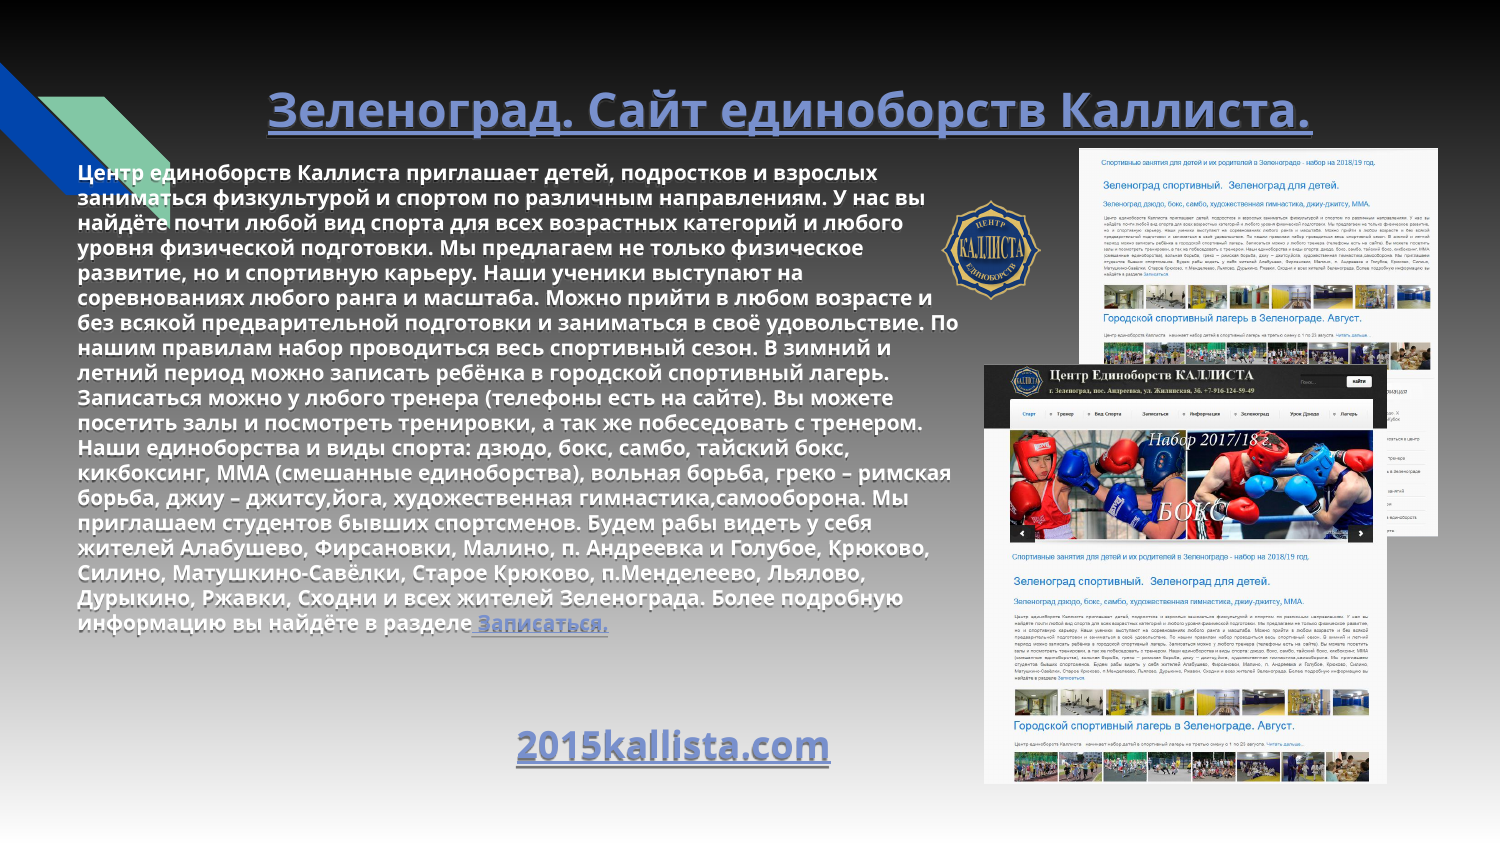

# Зеленоград. Сайт единоборств Каллиста.
Центр единоборств Каллиста приглашает детей, подростков и взрослых заниматься физкультурой и спортом по различным направлениям. У нас вы найдёте почти любой вид спорта для всех возрастных категорий и любого уровня физической подготовки. Мы предлагаем не только физическое развитие, но и спортивную карьеру. Наши ученики выступают на соревнованиях любого ранга и масштаба. Можно прийти в любом возрасте и без всякой предварительной подготовки и заниматься в своё удовольствие. По нашим правилам набор проводиться весь спортивный сезон. В зимний и летний период можно записать ребёнка в городской спортивный лагерь. Записаться можно у любого тренера (телефоны есть на сайте). Вы можете посетить залы и посмотреть тренировки, а так же побеседовать с тренером. Наши единоборства и виды спорта: дзюдо, бокс, самбо, тайский бокс, кикбоксинг, ММА (смешанные единоборства), вольная борьба, греко – римская борьба, джиу – джитсу,йога, художественная гимнастика,самооборона. Мы приглашаем студентов бывших спортсменов. Будем рабы видеть у себя жителей Алабушево, Фирсановки, Малино, п. Андреевка и Голубое, Крюково, Силино, Матушкино-Савёлки, Старое Крюково, п.Менделеево, Льялово, Дурыкино, Ржавки, Сходни и всех жителей Зеленограда. Более подробную информацию вы найдёте в разделе Записаться.
2015kallista.com